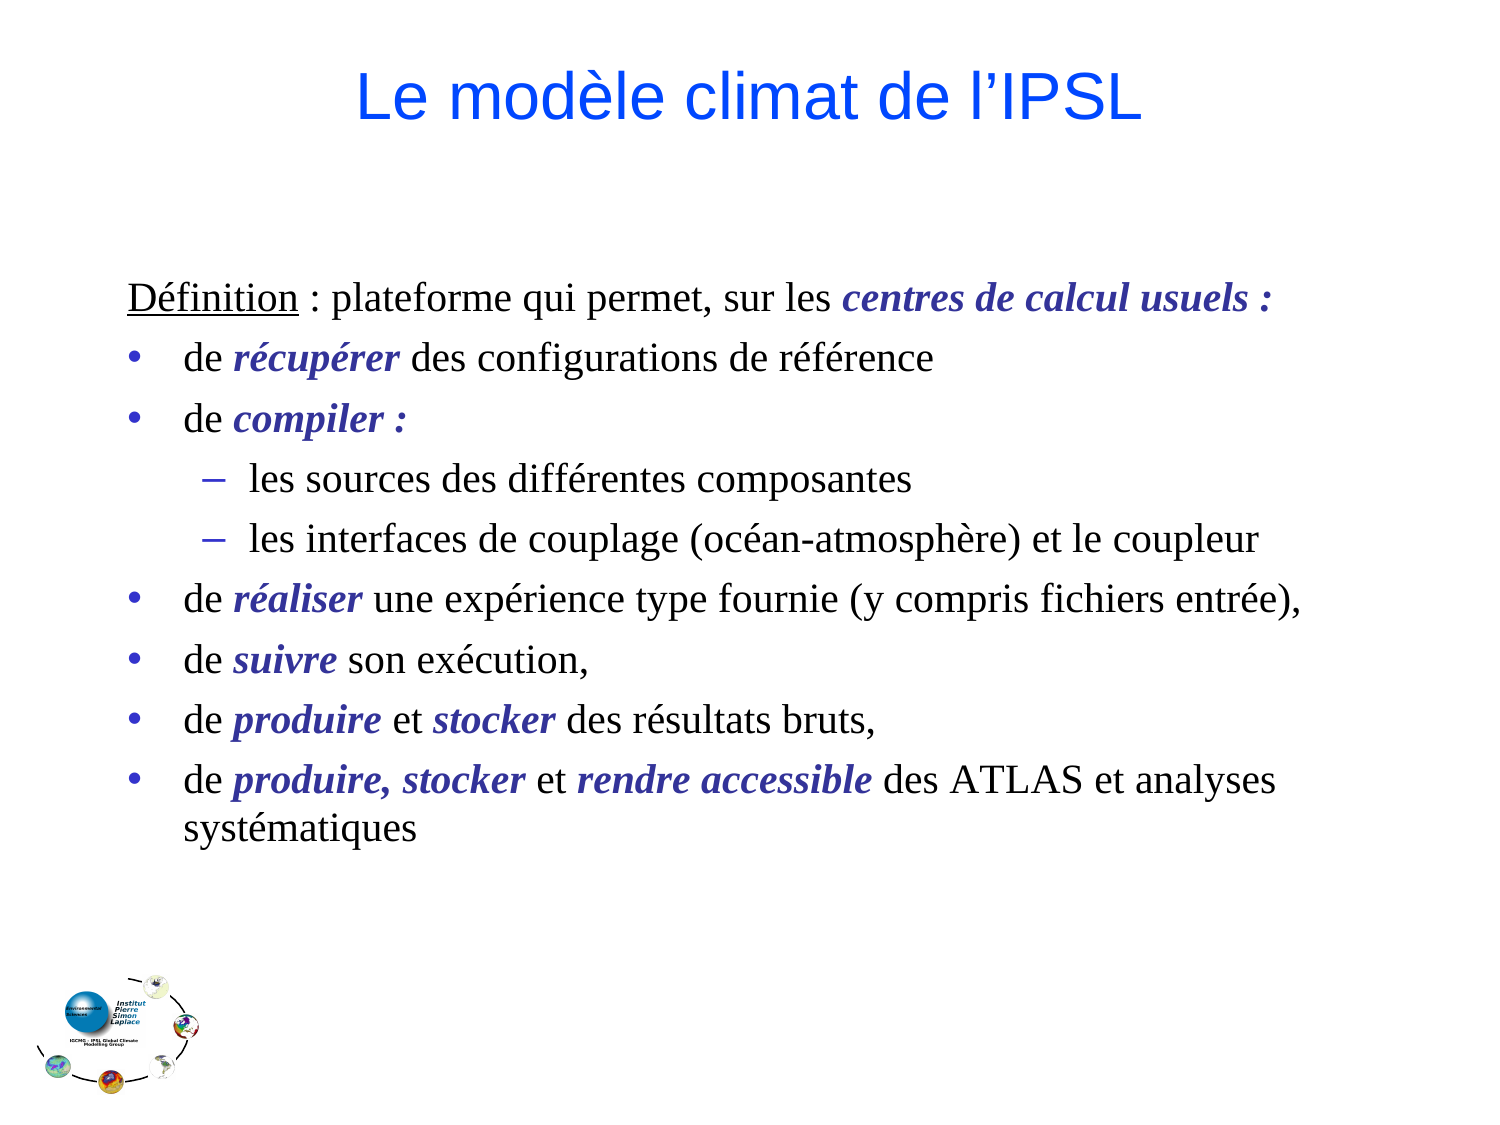

Le modèle climat de l’IPSL
Définition : plateforme qui permet, sur les centres de calcul usuels :
de récupérer des configurations de référence
de compiler :
les sources des différentes composantes
les interfaces de couplage (océan-atmosphère) et le coupleur
de réaliser une expérience type fournie (y compris fichiers entrée),
de suivre son exécution,
de produire et stocker des résultats bruts,
de produire, stocker et rendre accessible des ATLAS et analyses systématiques